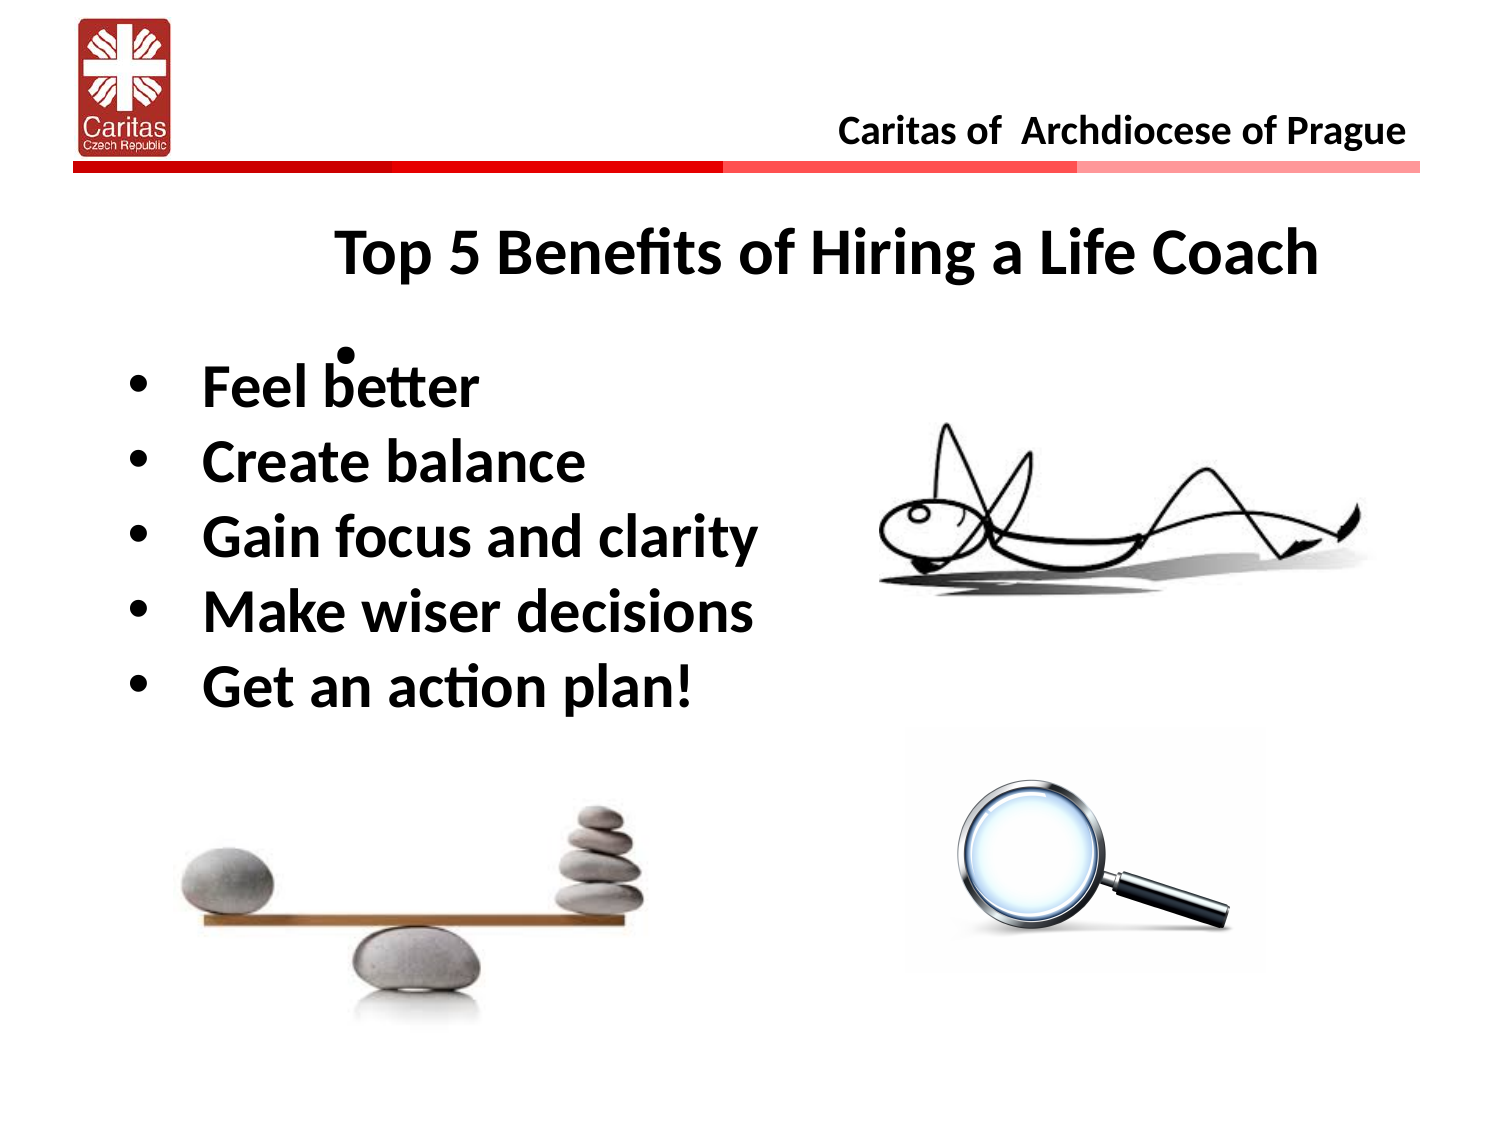

Caritas of Archdiocese of Prague
# Top 5 Benefits of Hiring a Life Coach
Feel better
Create balance
Gain focus and clarity
Make wiser decisions
Get an action plan!